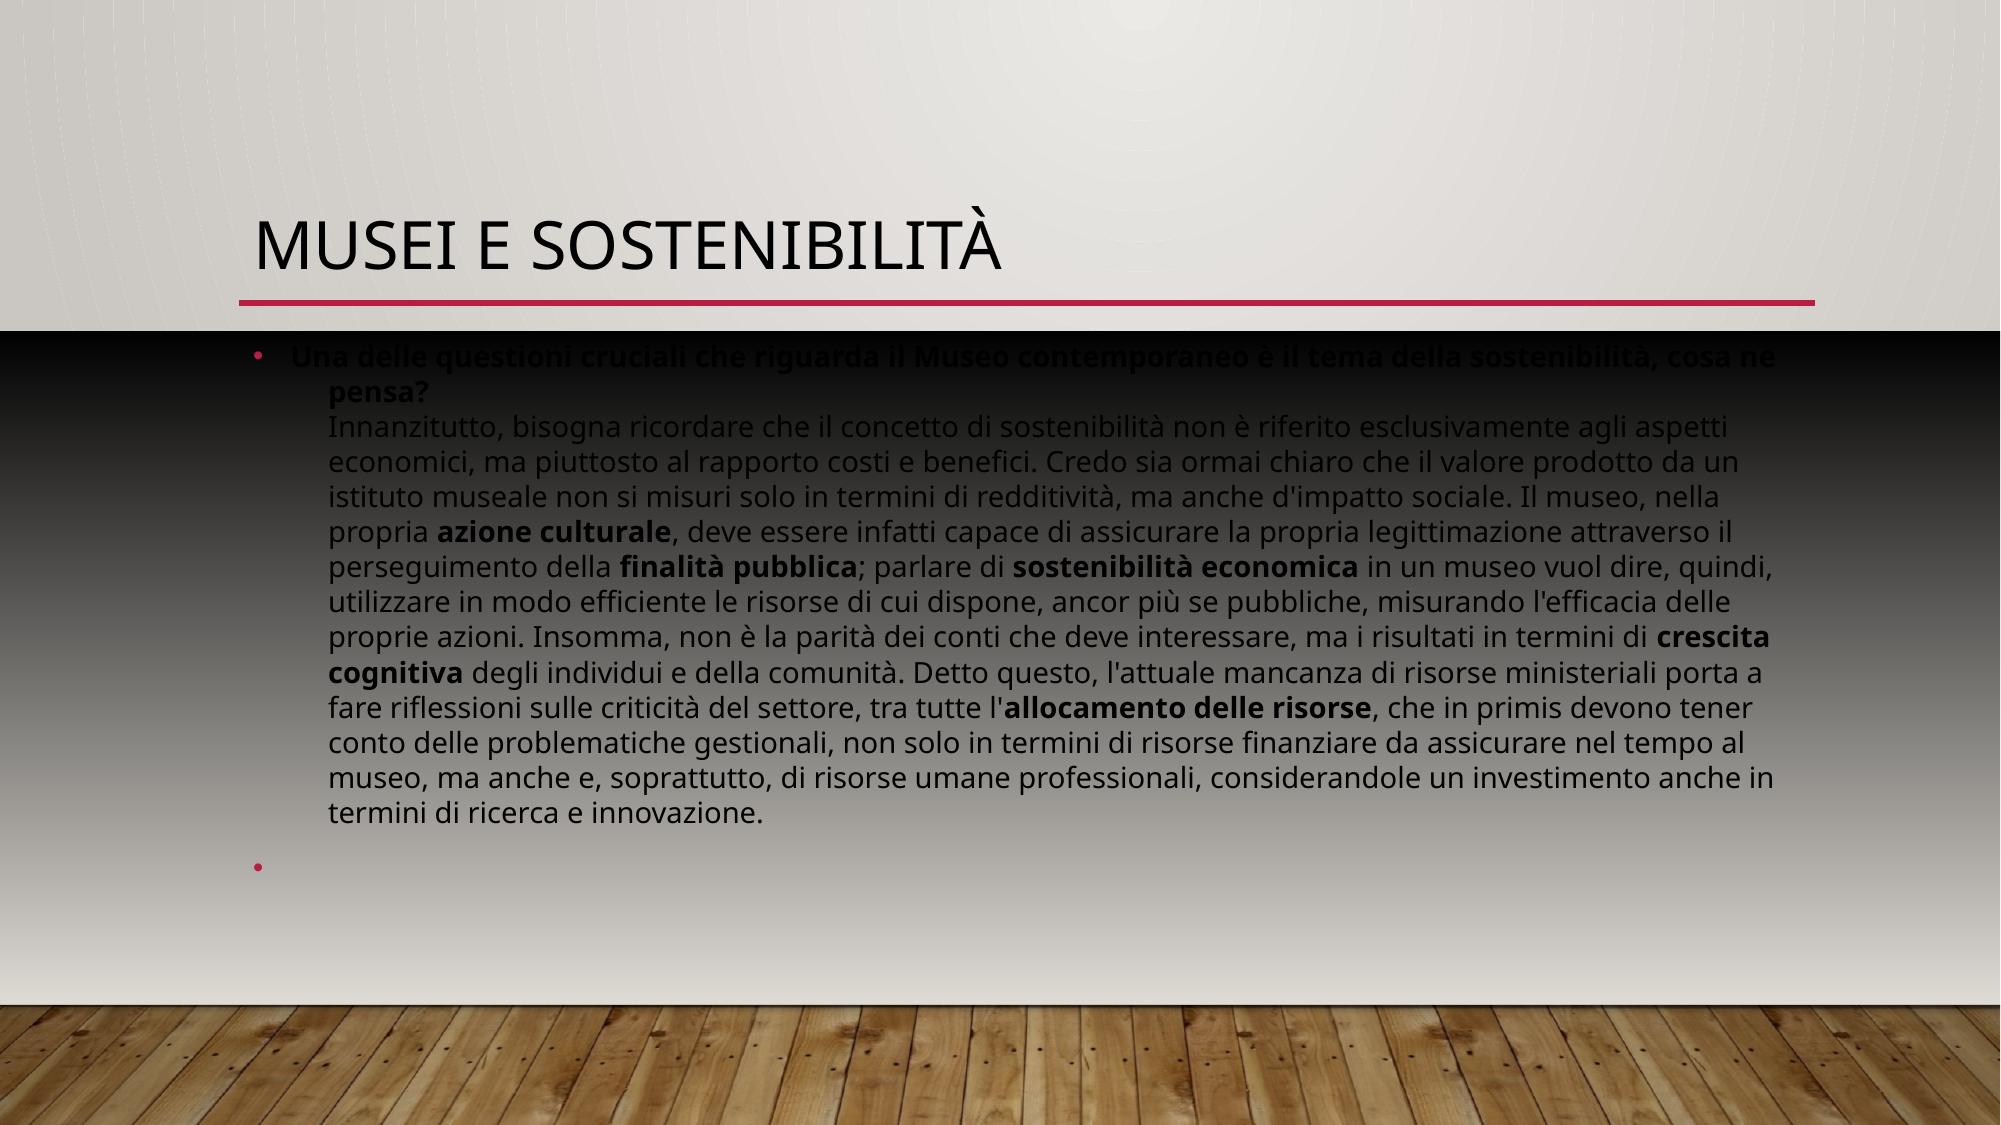

# Musei e sostenibilità
Una delle questioni cruciali che riguarda il Museo contemporaneo è il tema della sostenibilità, cosa ne pensa?
Innanzitutto, bisogna ricordare che il concetto di sostenibilità non è riferito esclusivamente agli aspetti economici, ma piuttosto al rapporto costi e benefici. Credo sia ormai chiaro che il valore prodotto da un istituto museale non si misuri solo in termini di redditività, ma anche d'impatto sociale. Il museo, nella propria azione culturale, deve essere infatti capace di assicurare la propria legittimazione attraverso il perseguimento della finalità pubblica; parlare di sostenibilità economica in un museo vuol dire, quindi, utilizzare in modo efficiente le risorse di cui dispone, ancor più se pubbliche, misurando l'efficacia delle proprie azioni. Insomma, non è la parità dei conti che deve interessare, ma i risultati in termini di crescita cognitiva degli individui e della comunità. Detto questo, l'attuale mancanza di risorse ministeriali porta a fare riflessioni sulle criticità del settore, tra tutte l'allocamento delle risorse, che in primis devono tener conto delle problematiche gestionali, non solo in termini di risorse finanziare da assicurare nel tempo al museo, ma anche e, soprattutto, di risorse umane professionali, considerandole un investimento anche in termini di ricerca e innovazione.